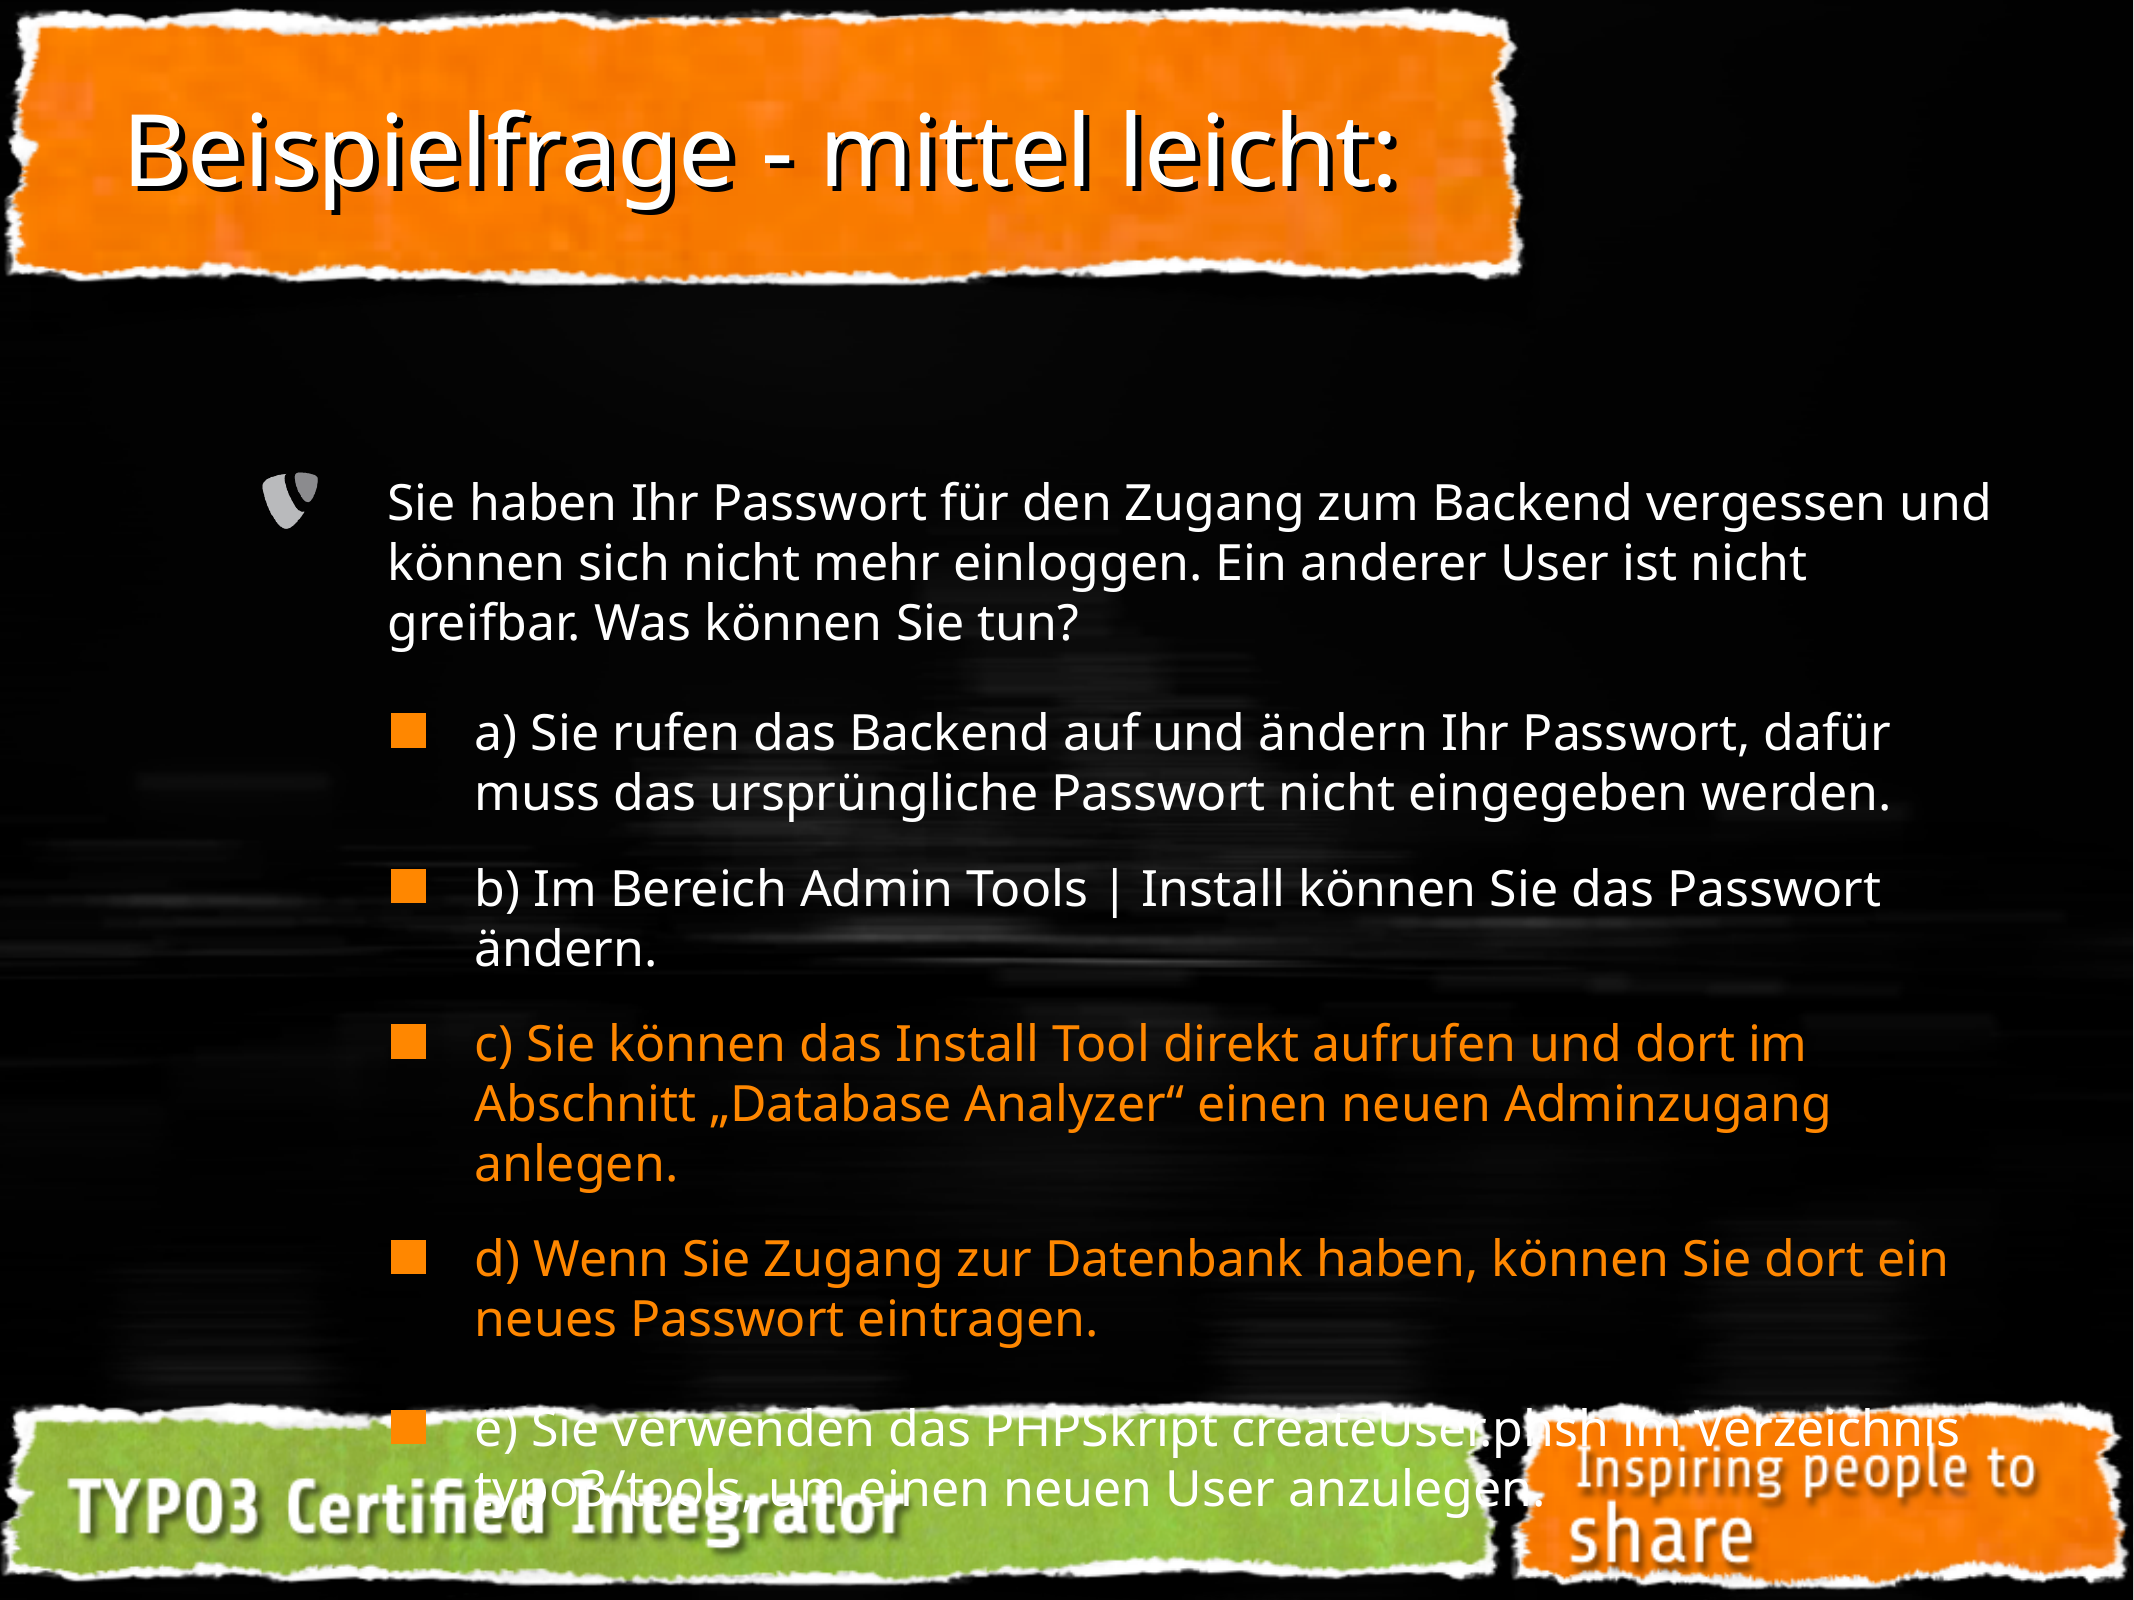

# Beispielfrage - mittel leicht:
Sie haben Ihr Passwort für den Zugang zum Backend vergessen und können sich nicht mehr einloggen. Ein anderer User ist nicht greifbar. Was können Sie tun?
a) Sie rufen das Backend auf und ändern Ihr Passwort, dafür muss das ursprüngliche Passwort nicht eingegeben werden.
b) Im Bereich Admin Tools | Install können Sie das Passwort ändern.
c) Sie können das Install Tool direkt aufrufen und dort im Abschnitt „Database Analyzer“ einen neuen Adminzugang anlegen.
d) Wenn Sie Zugang zur Datenbank haben, können Sie dort ein neues Passwort eintragen.
e) Sie verwenden das PHPSkript createUser.phsh im Verzeichnis typo3/tools, um einen neuen User anzulegen.